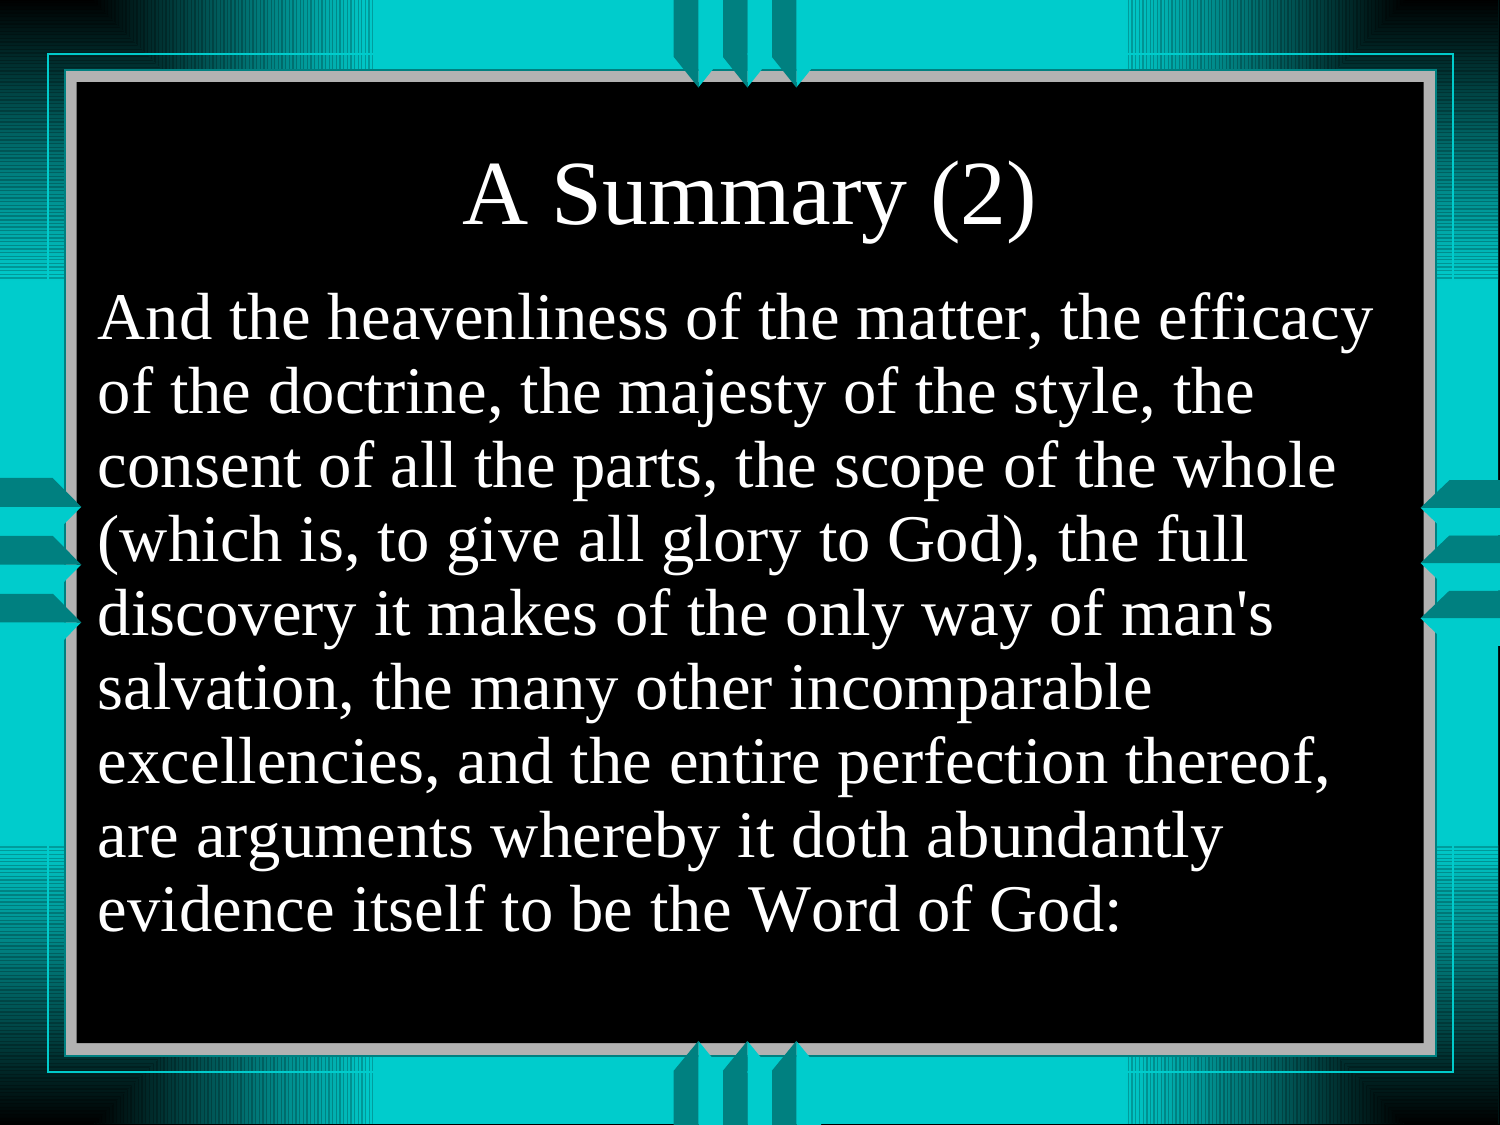

# A Summary (2)
And the heavenliness of the matter, the efficacy of the doctrine, the majesty of the style, the consent of all the parts, the scope of the whole (which is, to give all glory to God), the full discovery it makes of the only way of man's salvation, the many other incomparable excellencies, and the entire perfection thereof, are arguments whereby it doth abundantly evidence itself to be the Word of God: